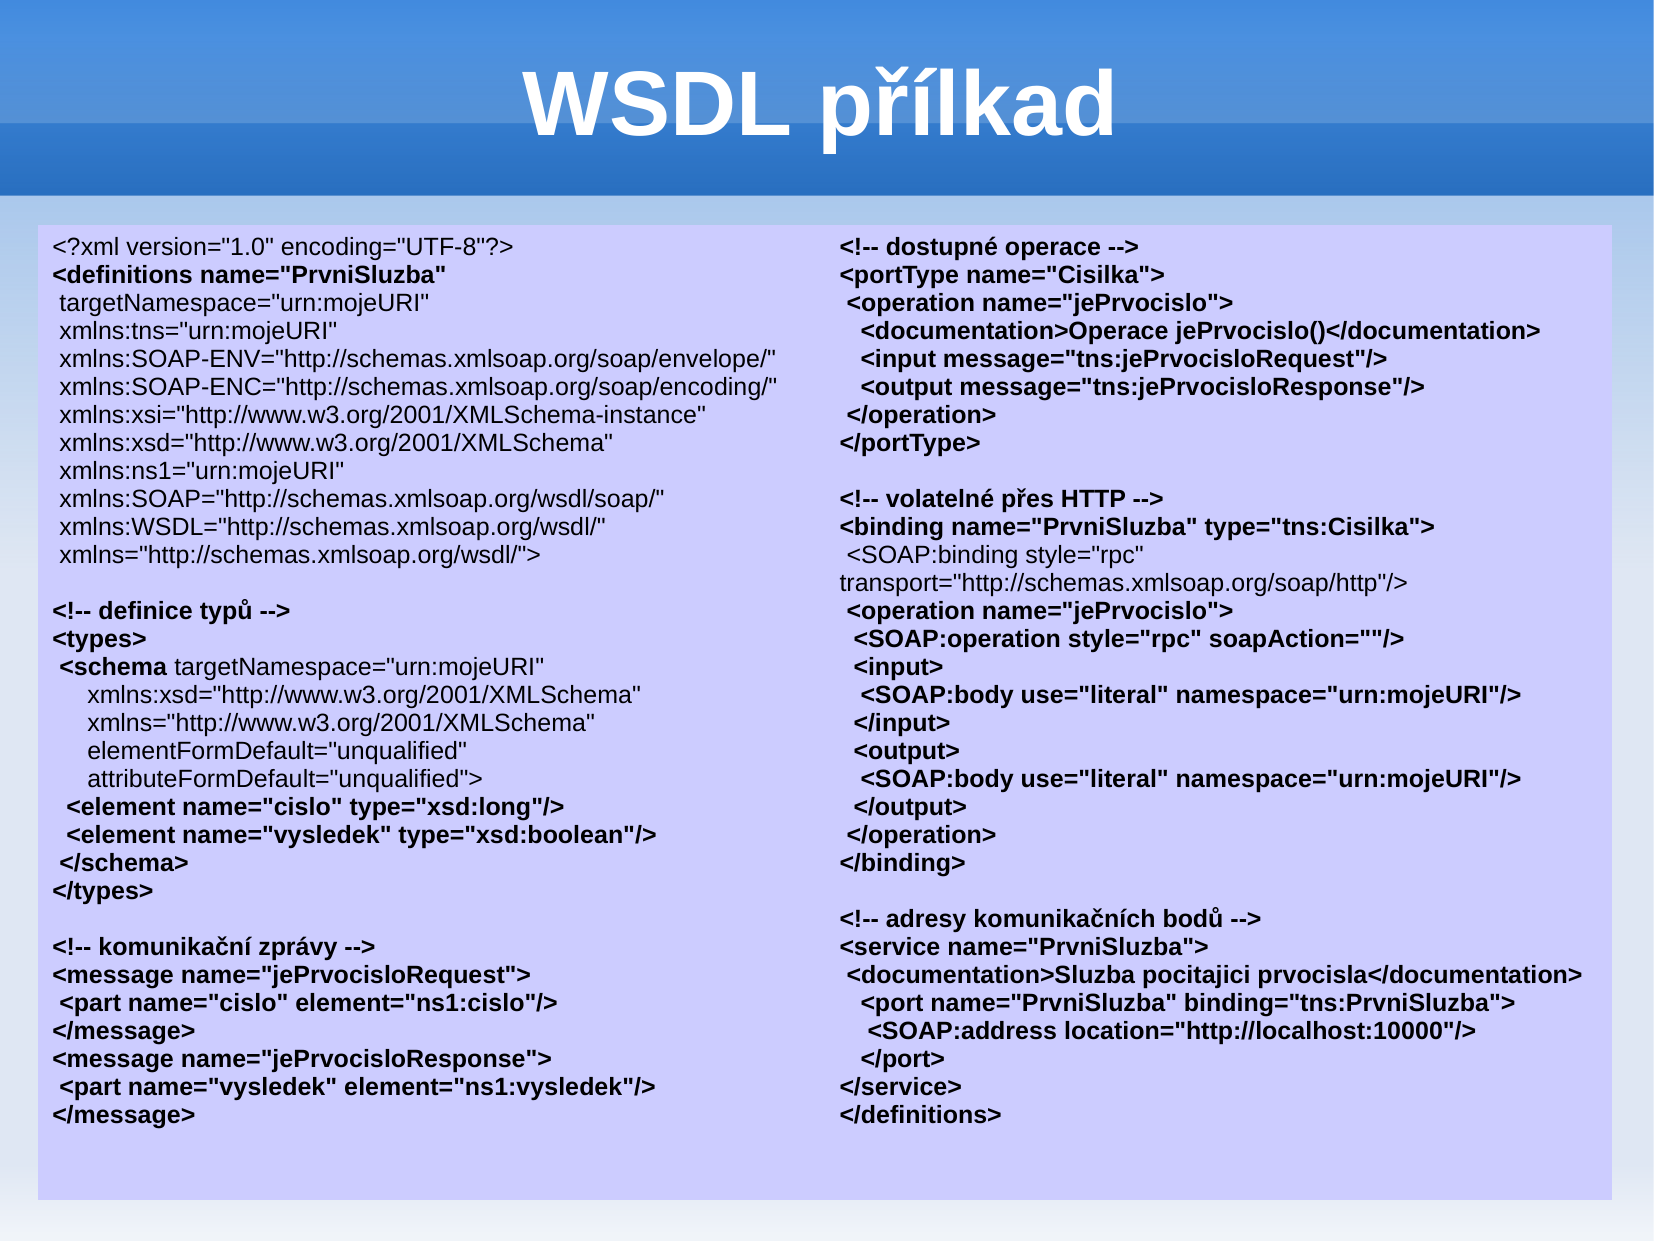

# WSDL přílkad
| <?xml version="1.0" encoding="UTF-8"?> <definitions name="PrvniSluzba" targetNamespace="urn:mojeURI" xmlns:tns="urn:mojeURI" xmlns:SOAP-ENV="http://schemas.xmlsoap.org/soap/envelope/" xmlns:SOAP-ENC="http://schemas.xmlsoap.org/soap/encoding/" xmlns:xsi="http://www.w3.org/2001/XMLSchema-instance" xmlns:xsd="http://www.w3.org/2001/XMLSchema" xmlns:ns1="urn:mojeURI" xmlns:SOAP="http://schemas.xmlsoap.org/wsdl/soap/" xmlns:WSDL="http://schemas.xmlsoap.org/wsdl/" xmlns="http://schemas.xmlsoap.org/wsdl/"> <!-- definice typů --> <types> <schema targetNamespace="urn:mojeURI" xmlns:xsd="http://www.w3.org/2001/XMLSchema" xmlns="http://www.w3.org/2001/XMLSchema" elementFormDefault="unqualified" attributeFormDefault="unqualified"> <element name="cislo" type="xsd:long"/> <element name="vysledek" type="xsd:boolean"/> </schema> </types> <!-- komunikační zprávy --> <message name="jePrvocisloRequest"> <part name="cislo" element="ns1:cislo"/> </message> <message name="jePrvocisloResponse"> <part name="vysledek" element="ns1:vysledek"/> </message> | <!-- dostupné operace --> <portType name="Cisilka"> <operation name="jePrvocislo"> <documentation>Operace jePrvocislo()</documentation> <input message="tns:jePrvocisloRequest"/> <output message="tns:jePrvocisloResponse"/> </operation> </portType> <!-- volatelné přes HTTP --> <binding name="PrvniSluzba" type="tns:Cisilka"> <SOAP:binding style="rpc" transport="http://schemas.xmlsoap.org/soap/http"/> <operation name="jePrvocislo"> <SOAP:operation style="rpc" soapAction=""/> <input> <SOAP:body use="literal" namespace="urn:mojeURI"/> </input> <output> <SOAP:body use="literal" namespace="urn:mojeURI"/> </output> </operation> </binding> <!-- adresy komunikačních bodů --> <service name="PrvniSluzba"> <documentation>Sluzba pocitajici prvocisla</documentation> <port name="PrvniSluzba" binding="tns:PrvniSluzba"> <SOAP:address location="http://localhost:10000"/> </port> </service> </definitions> |
| --- | --- |